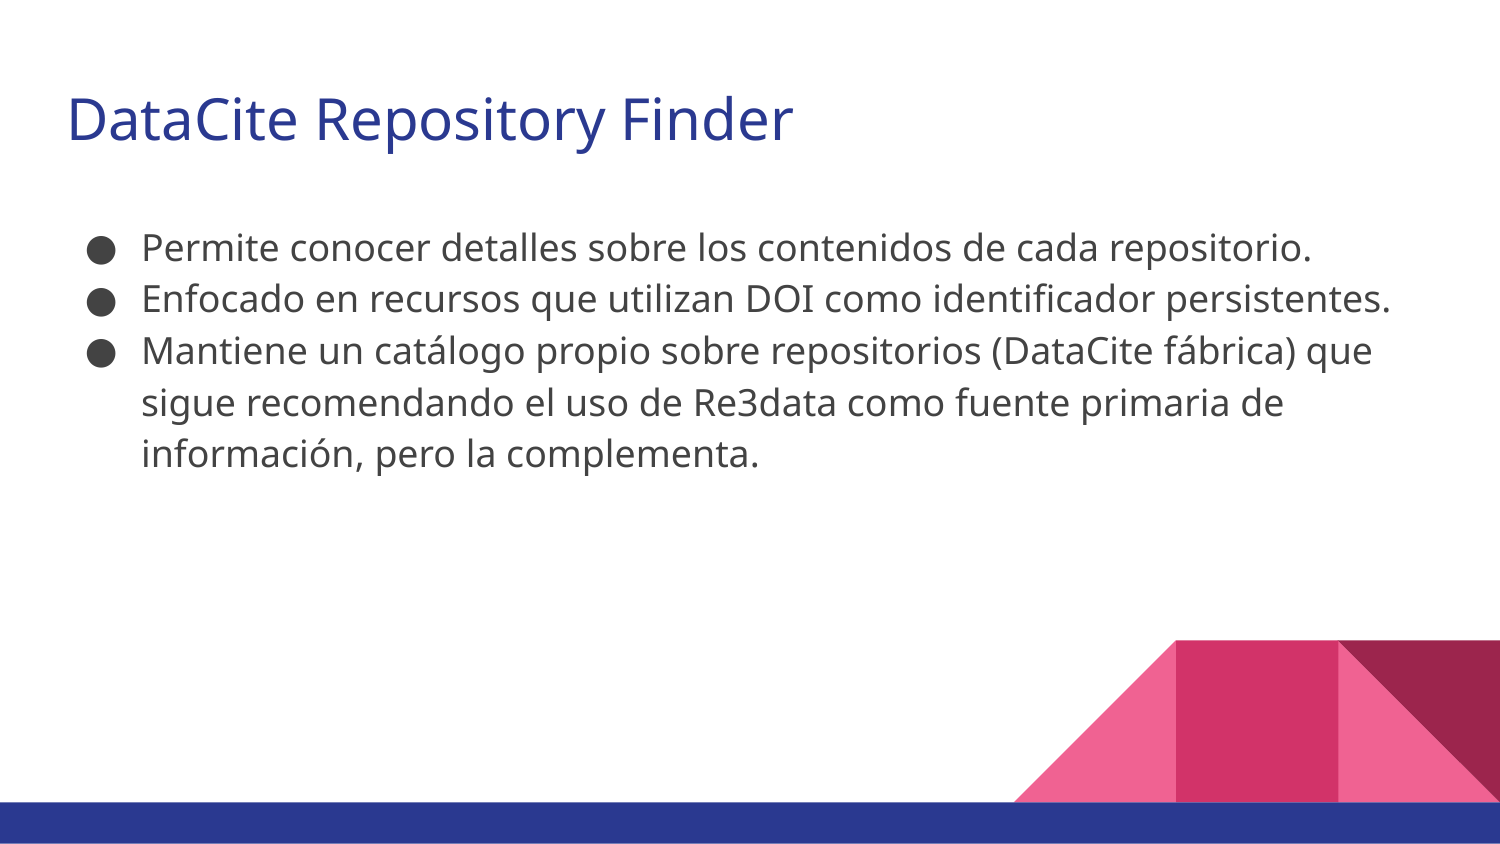

# DataCite Repository Finder
Permite conocer detalles sobre los contenidos de cada repositorio.
Enfocado en recursos que utilizan DOI como identificador persistentes.
Mantiene un catálogo propio sobre repositorios (DataCite fábrica) que sigue recomendando el uso de Re3data como fuente primaria de información, pero la complementa.